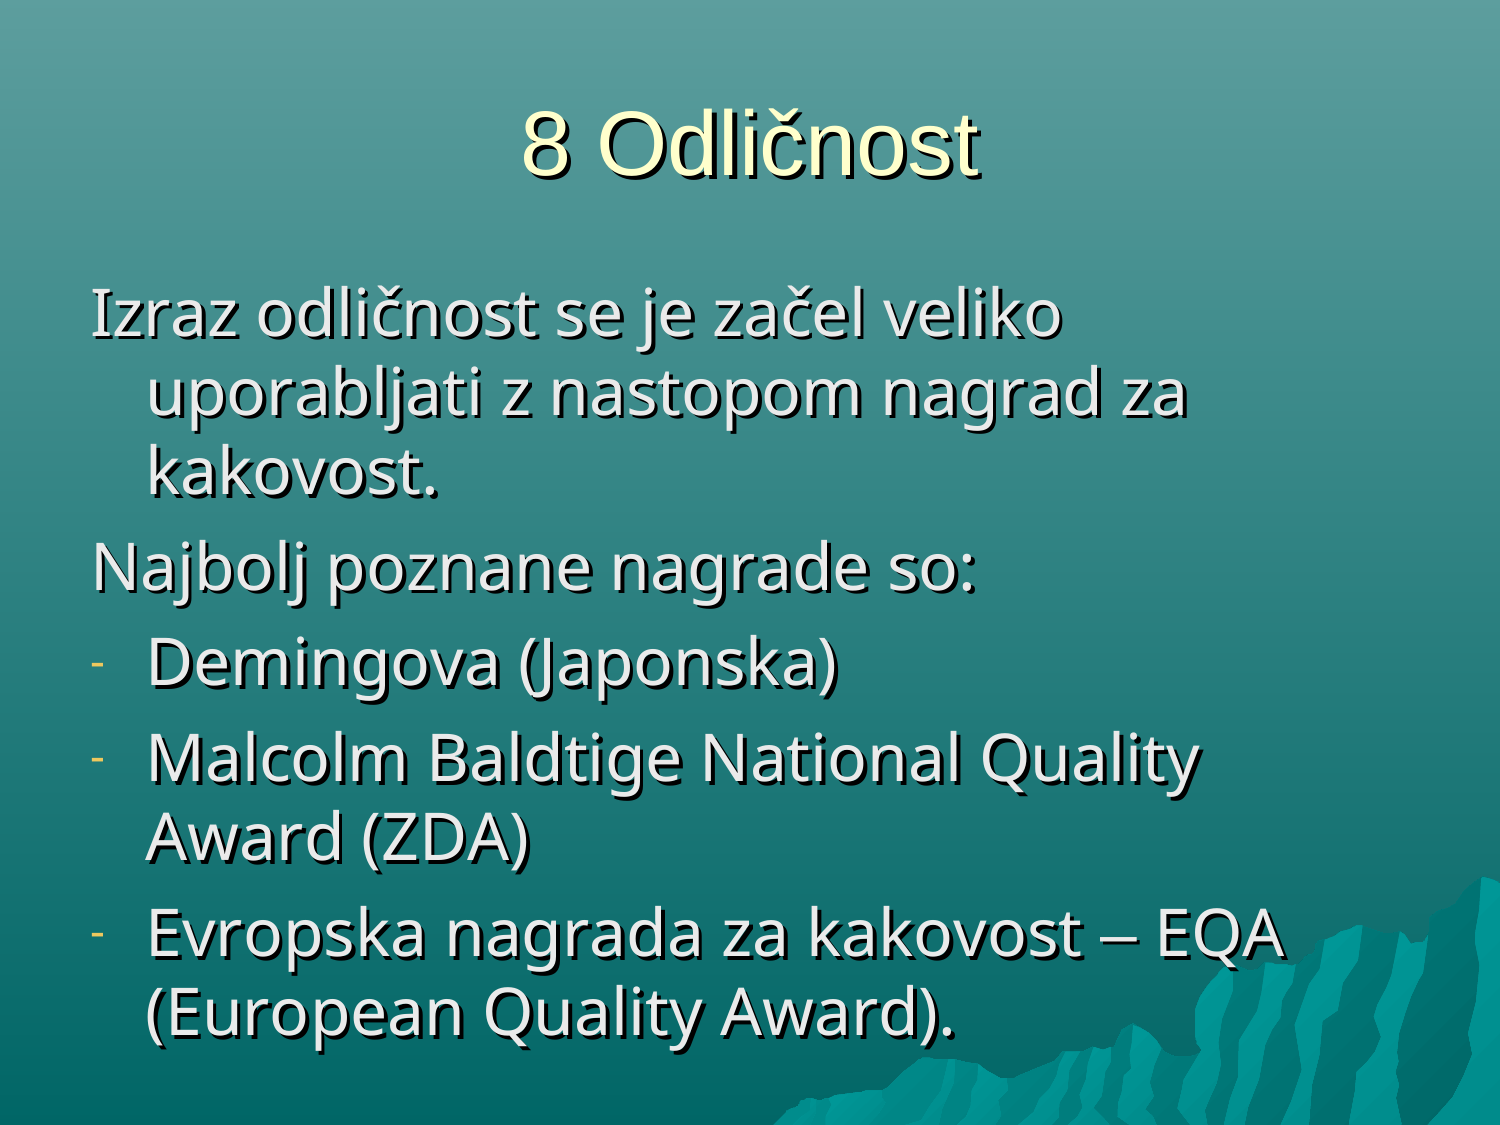

# 8 Odličnost
Izraz odličnost se je začel veliko uporabljati z nastopom nagrad za kakovost.
Najbolj poznane nagrade so:
Demingova (Japonska)
Malcolm Baldtige National Quality Award (ZDA)
Evropska nagrada za kakovost – EQA (European Quality Award).